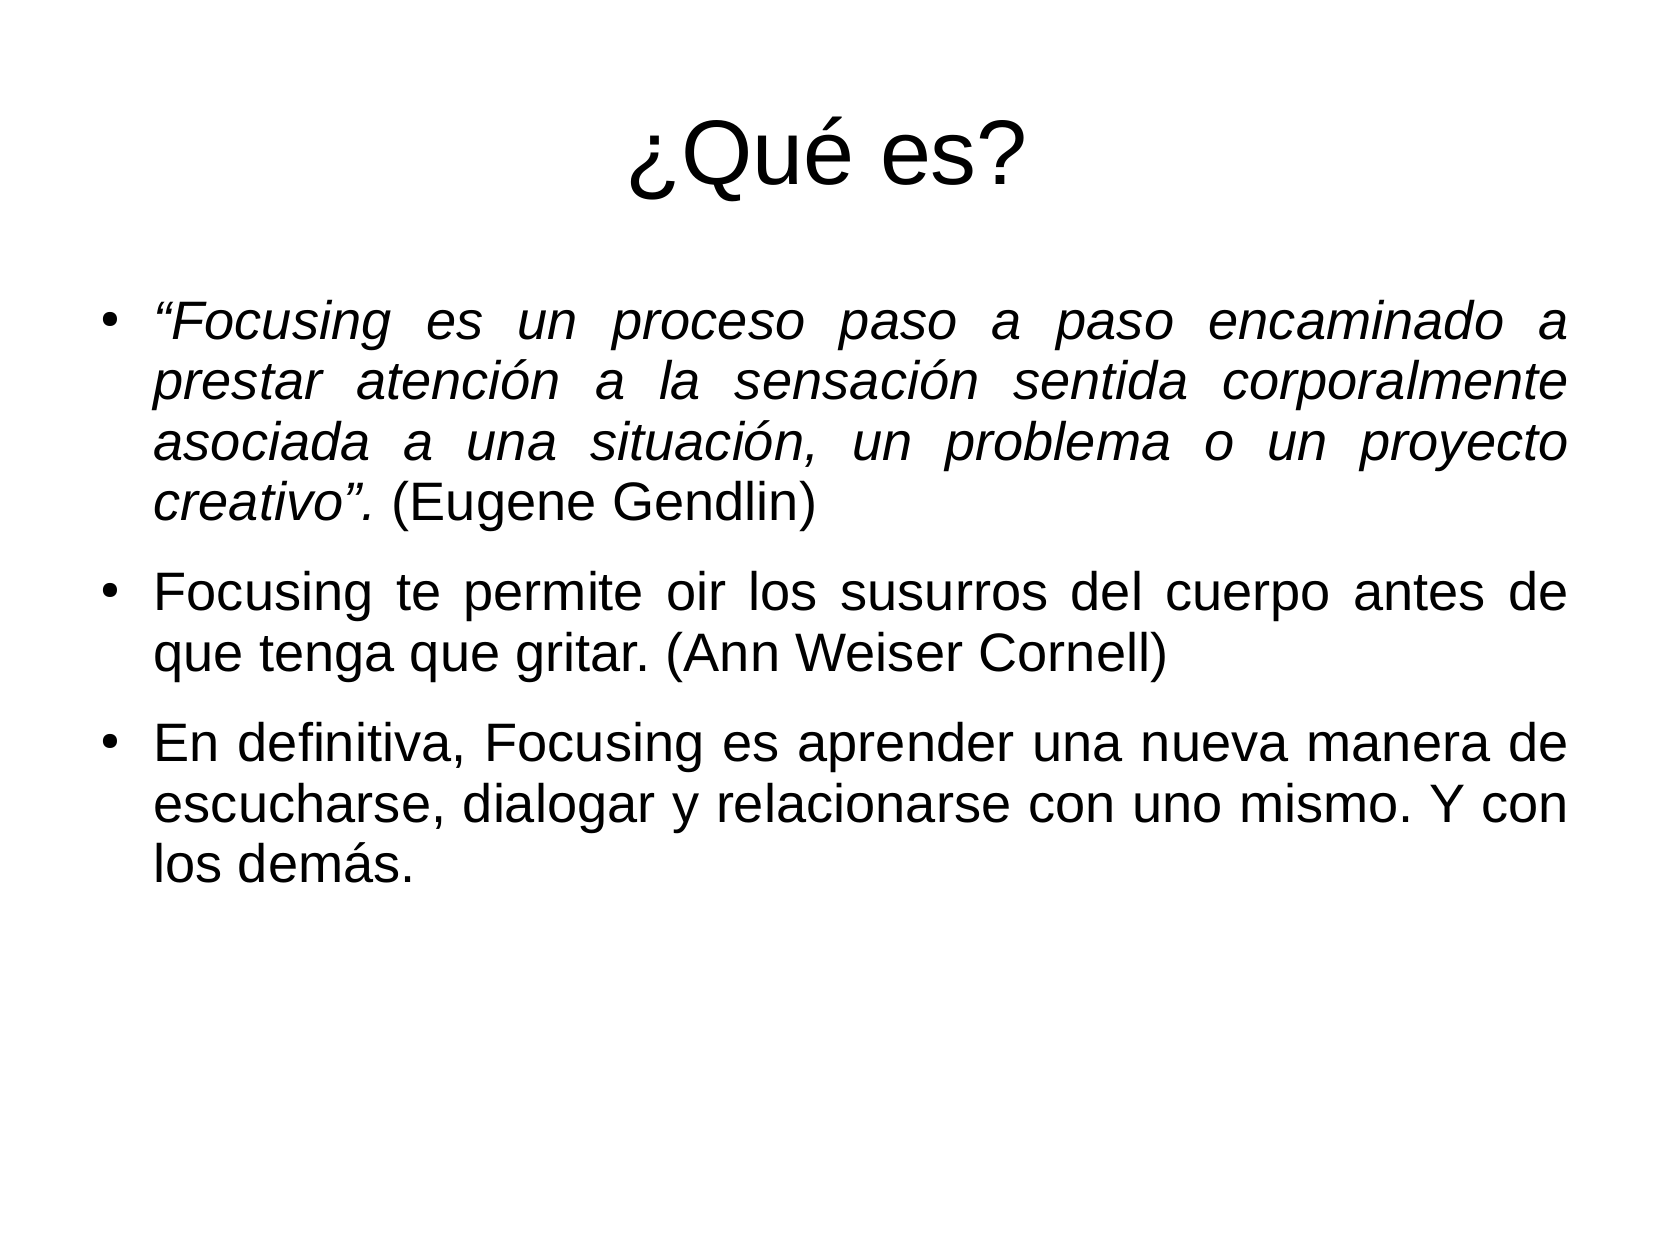

# ¿Qué es?
“Focusing es un proceso paso a paso encaminado a prestar atención a la sensación sentida corporalmente asociada a una situación, un problema o un proyecto creativo”. (Eugene Gendlin)
Focusing te permite oir los susurros del cuerpo antes de que tenga que gritar. (Ann Weiser Cornell)
En definitiva, Focusing es aprender una nueva manera de escucharse, dialogar y relacionarse con uno mismo. Y con los demás.